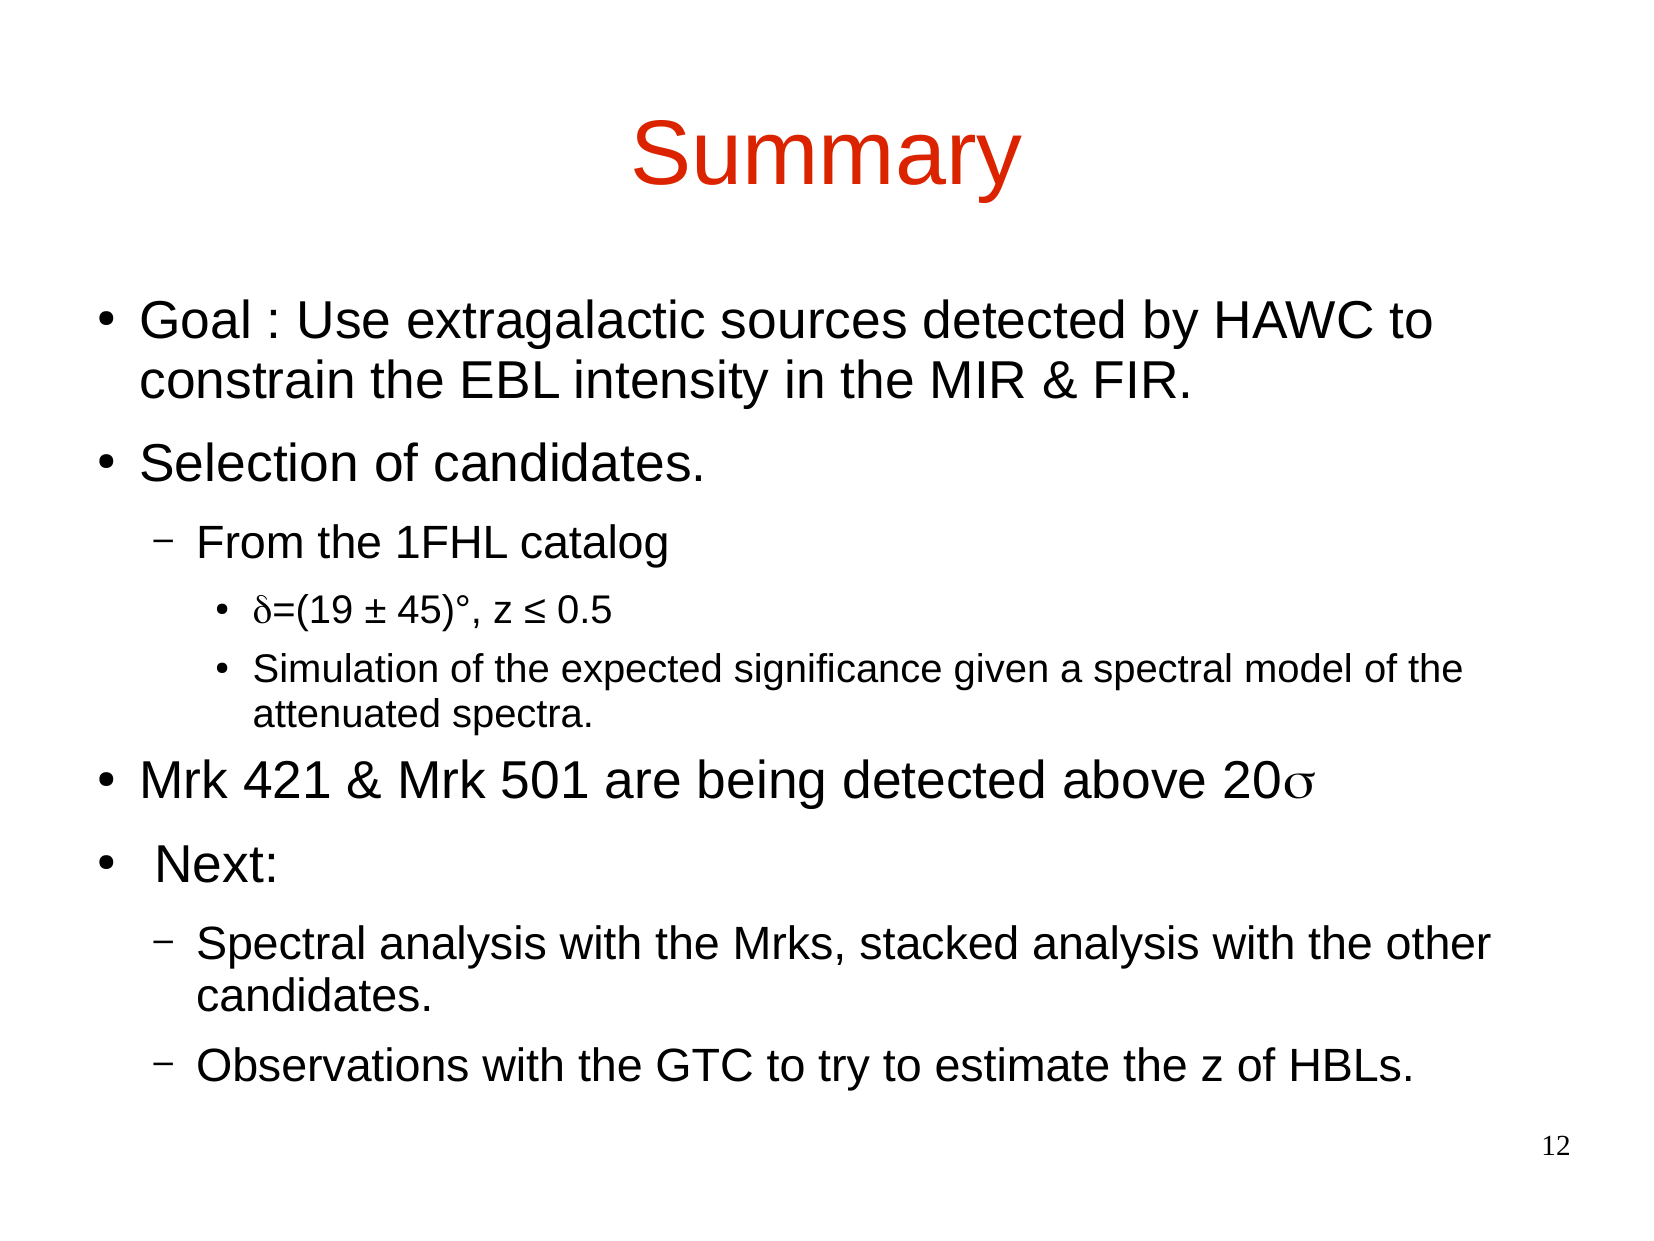

# Summary
Goal : Use extragalactic sources detected by HAWC to constrain the EBL intensity in the MIR & FIR.
Selection of candidates.
From the 1FHL catalog
d=(19 ± 45)°, z ≤ 0.5
Simulation of the expected significance given a spectral model of the attenuated spectra.
Mrk 421 & Mrk 501 are being detected above 20σ
 Next:
Spectral analysis with the Mrks, stacked analysis with the other candidates.
Observations with the GTC to try to estimate the z of HBLs.
12